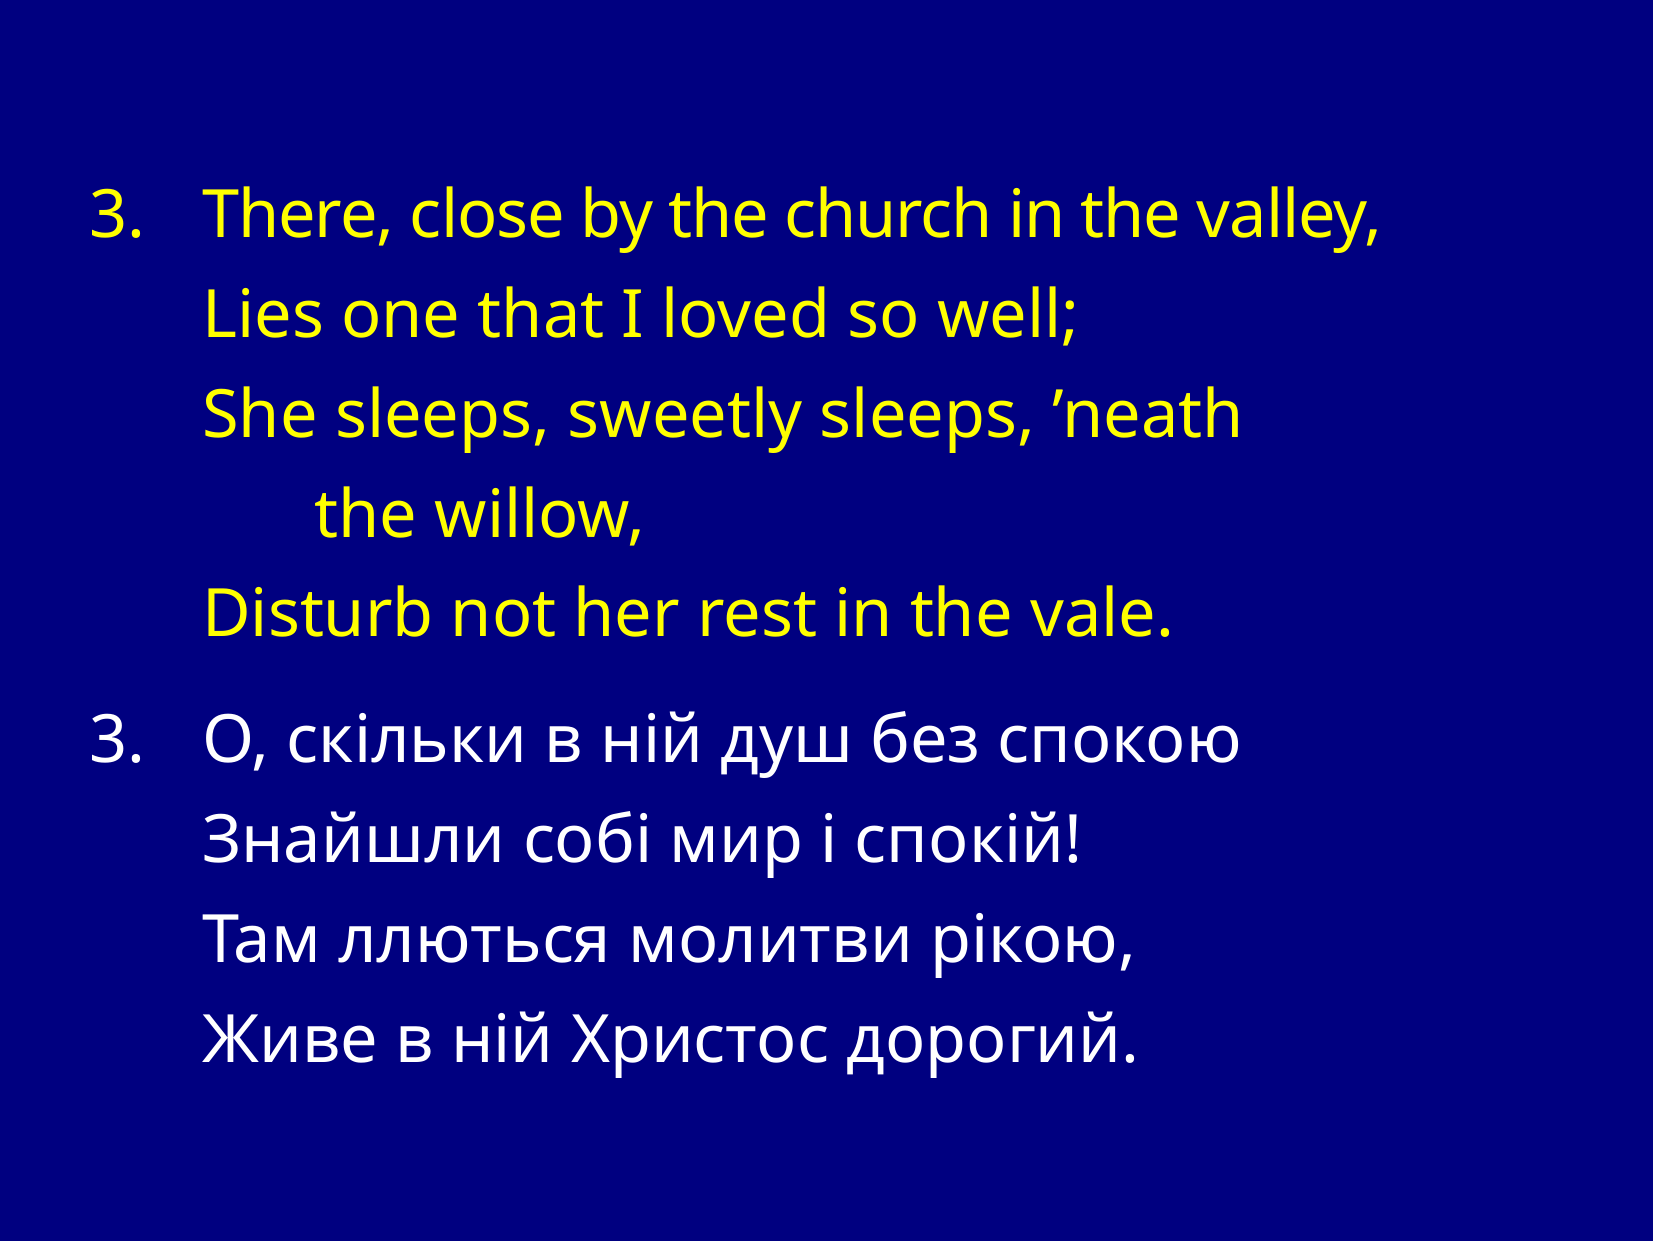

3.	There, close by the church in the valley,
	Lies one that I loved so well;
	She sleeps, sweetly sleeps, ’neath
		the willow,
	Disturb not her rest in the vale.
3.	О, скільки в ній душ без спокою
	Знайшли собі мир і спокій!
	Там ллються молитви рікою,
	Живе в ній Христос дорогий.